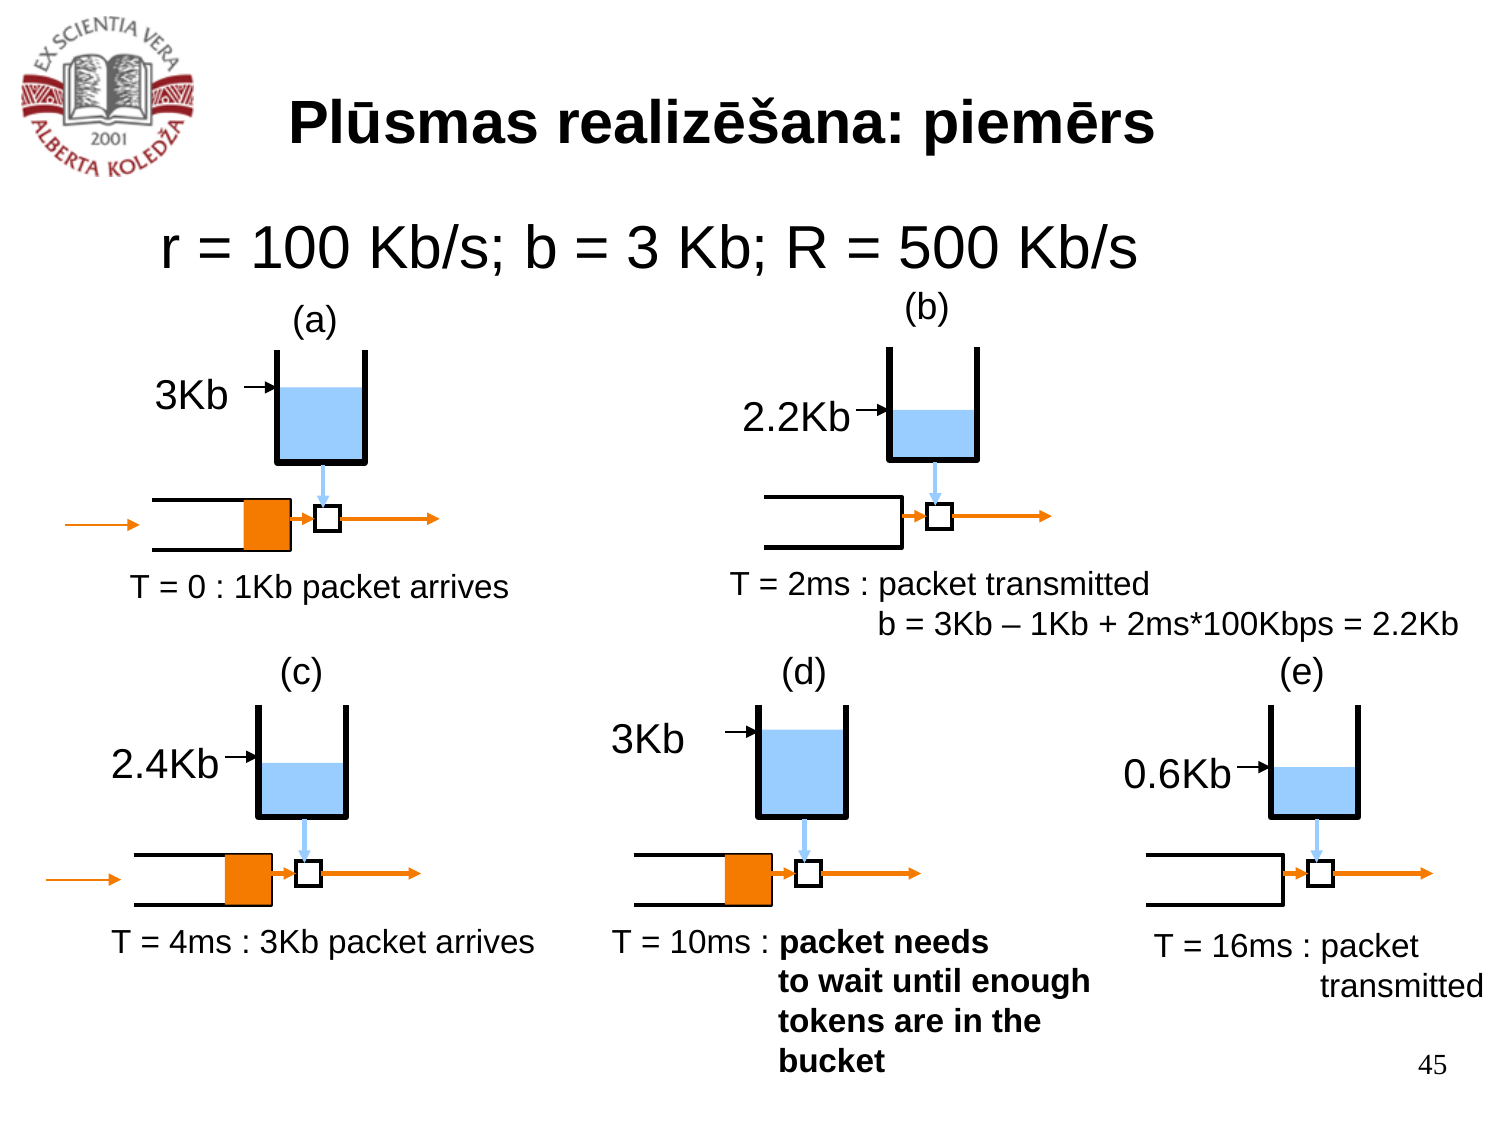

# Plūsmas realizēšana: piemērs
r = 100 Kb/s; b = 3 Kb; R = 500 Kb/s
(b)
2.2Kb
T = 2ms : packet transmitted
 b = 3Kb – 1Kb + 2ms*100Kbps = 2.2Kb
(a)
3Kb
T = 0 : 1Kb packet arrives
(c)
2.4Kb
T = 4ms : 3Kb packet arrives
(d)
3Kb
T = 10ms : packet needs
 to wait until enough
 tokens are in the
 bucket
(e)
0.6Kb
T = 16ms : packet
 transmitted